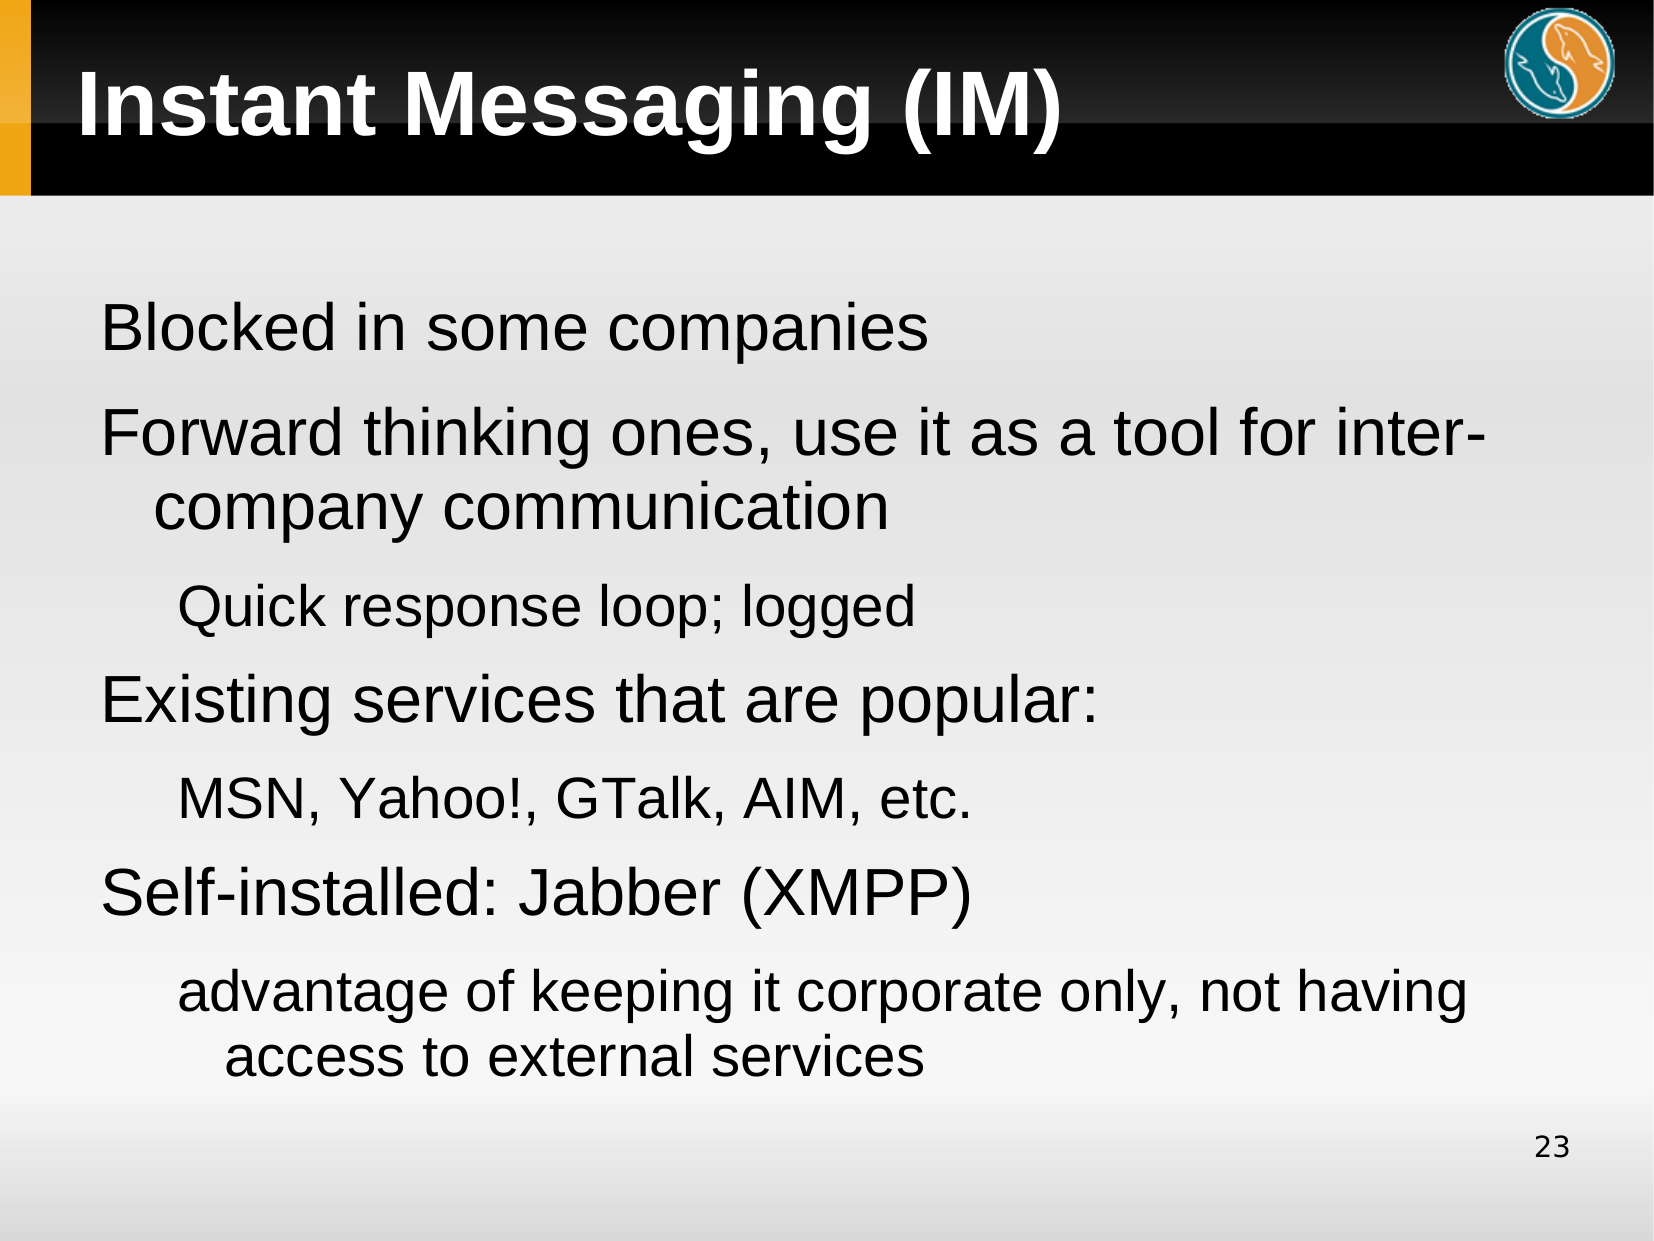

# Instant Messaging (IM)
Blocked in some companies
Forward thinking ones, use it as a tool for inter-company communication
Quick response loop; logged
Existing services that are popular:
MSN, Yahoo!, GTalk, AIM, etc.
Self-installed: Jabber (XMPP)
advantage of keeping it corporate only, not having access to external services
23